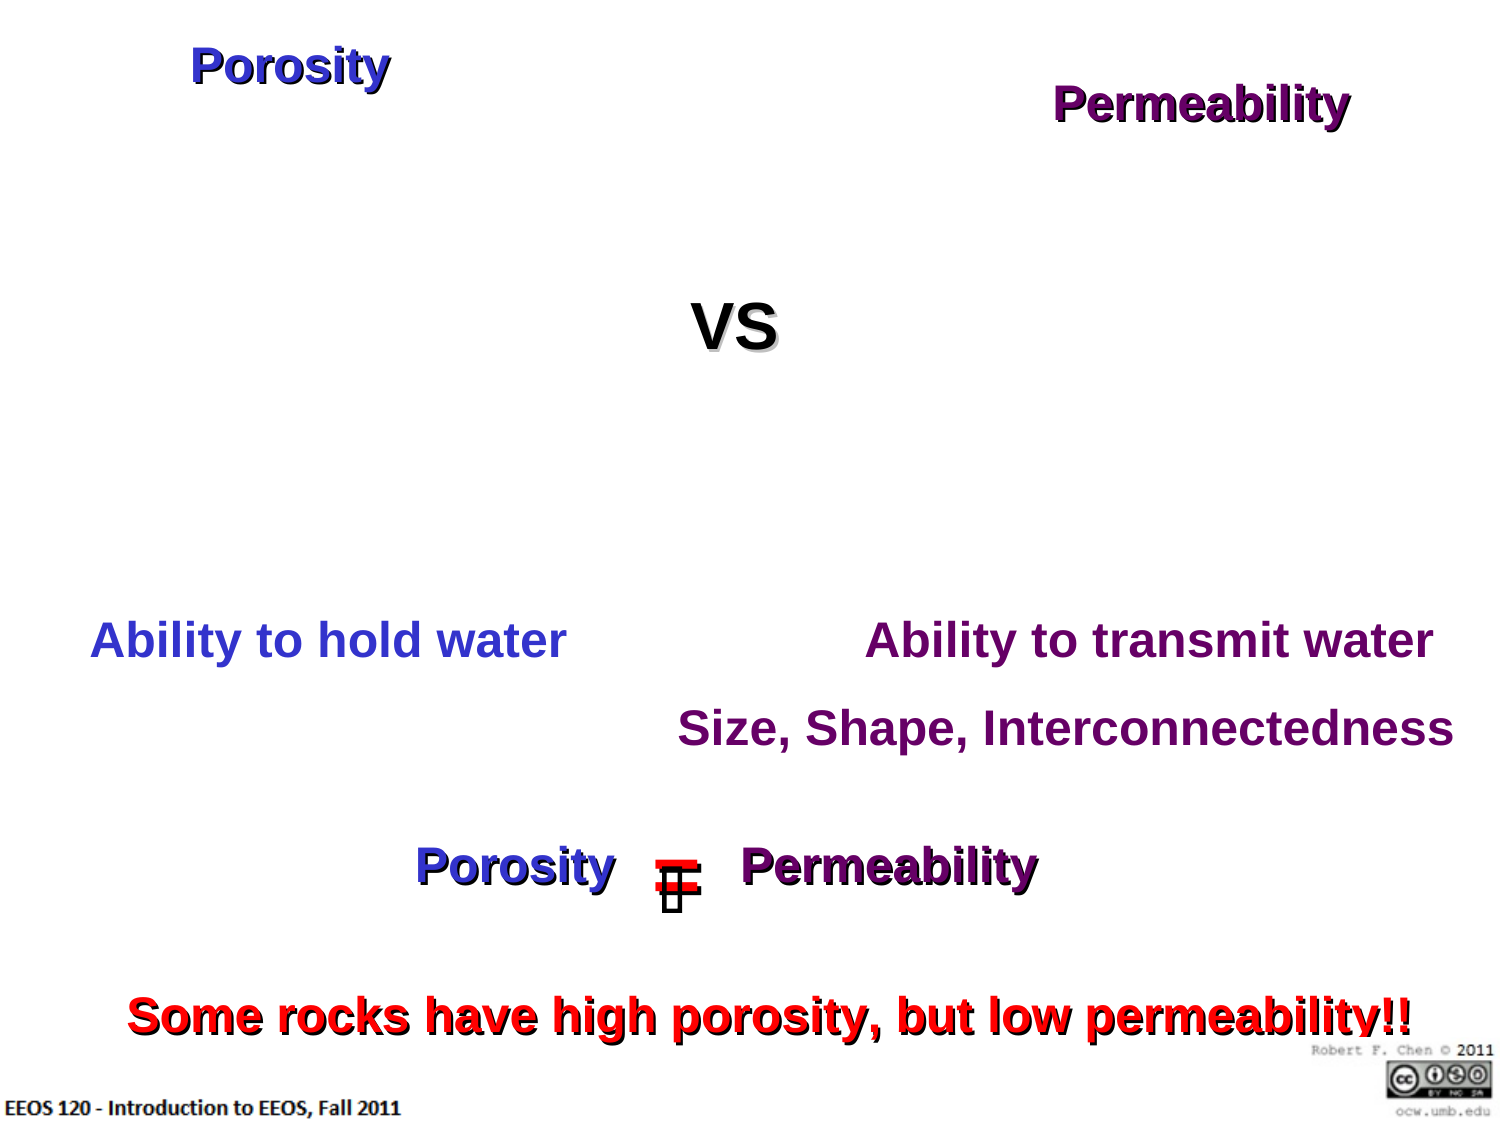

Porosity
Permeability
VS
Ability to hold water
Ability to transmit water
Size, Shape, Interconnectedness
=
Porosity
Permeability

Some rocks have high porosity, but low permeability!!